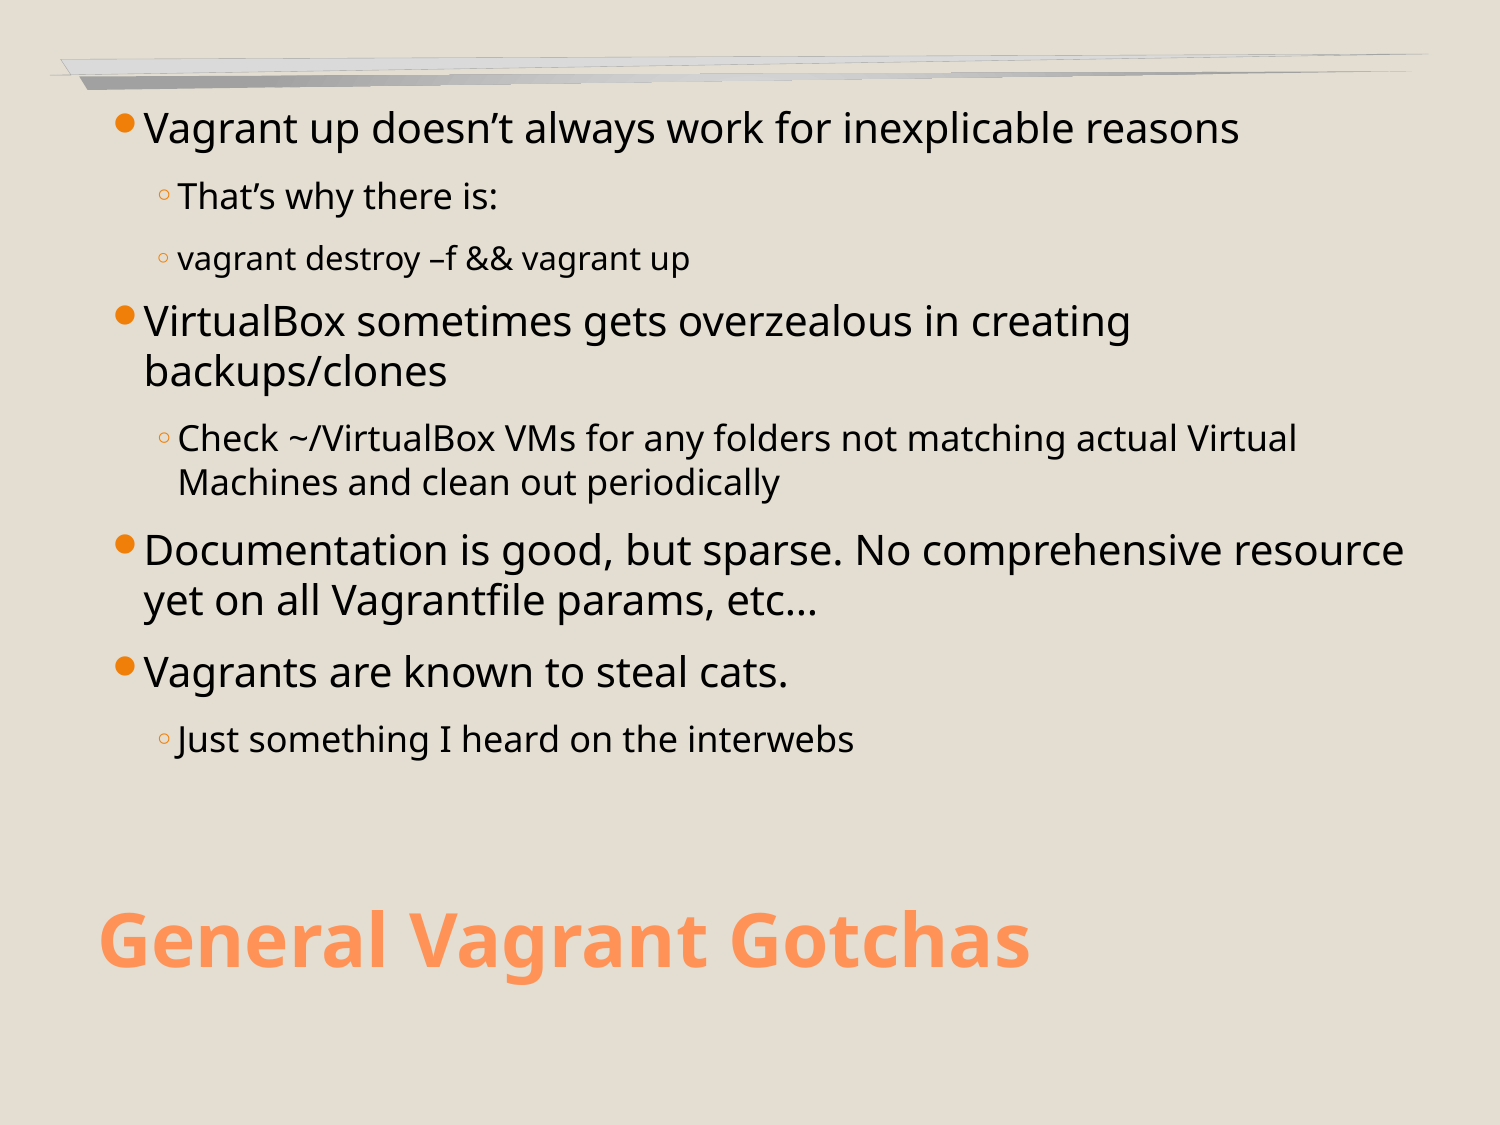

Vagrant up doesn’t always work for inexplicable reasons
That’s why there is:
vagrant destroy –f && vagrant up
VirtualBox sometimes gets overzealous in creating backups/clones
Check ~/VirtualBox VMs for any folders not matching actual Virtual Machines and clean out periodically
Documentation is good, but sparse. No comprehensive resource yet on all Vagrantfile params, etc…
Vagrants are known to steal cats.
Just something I heard on the interwebs
# General Vagrant Gotchas